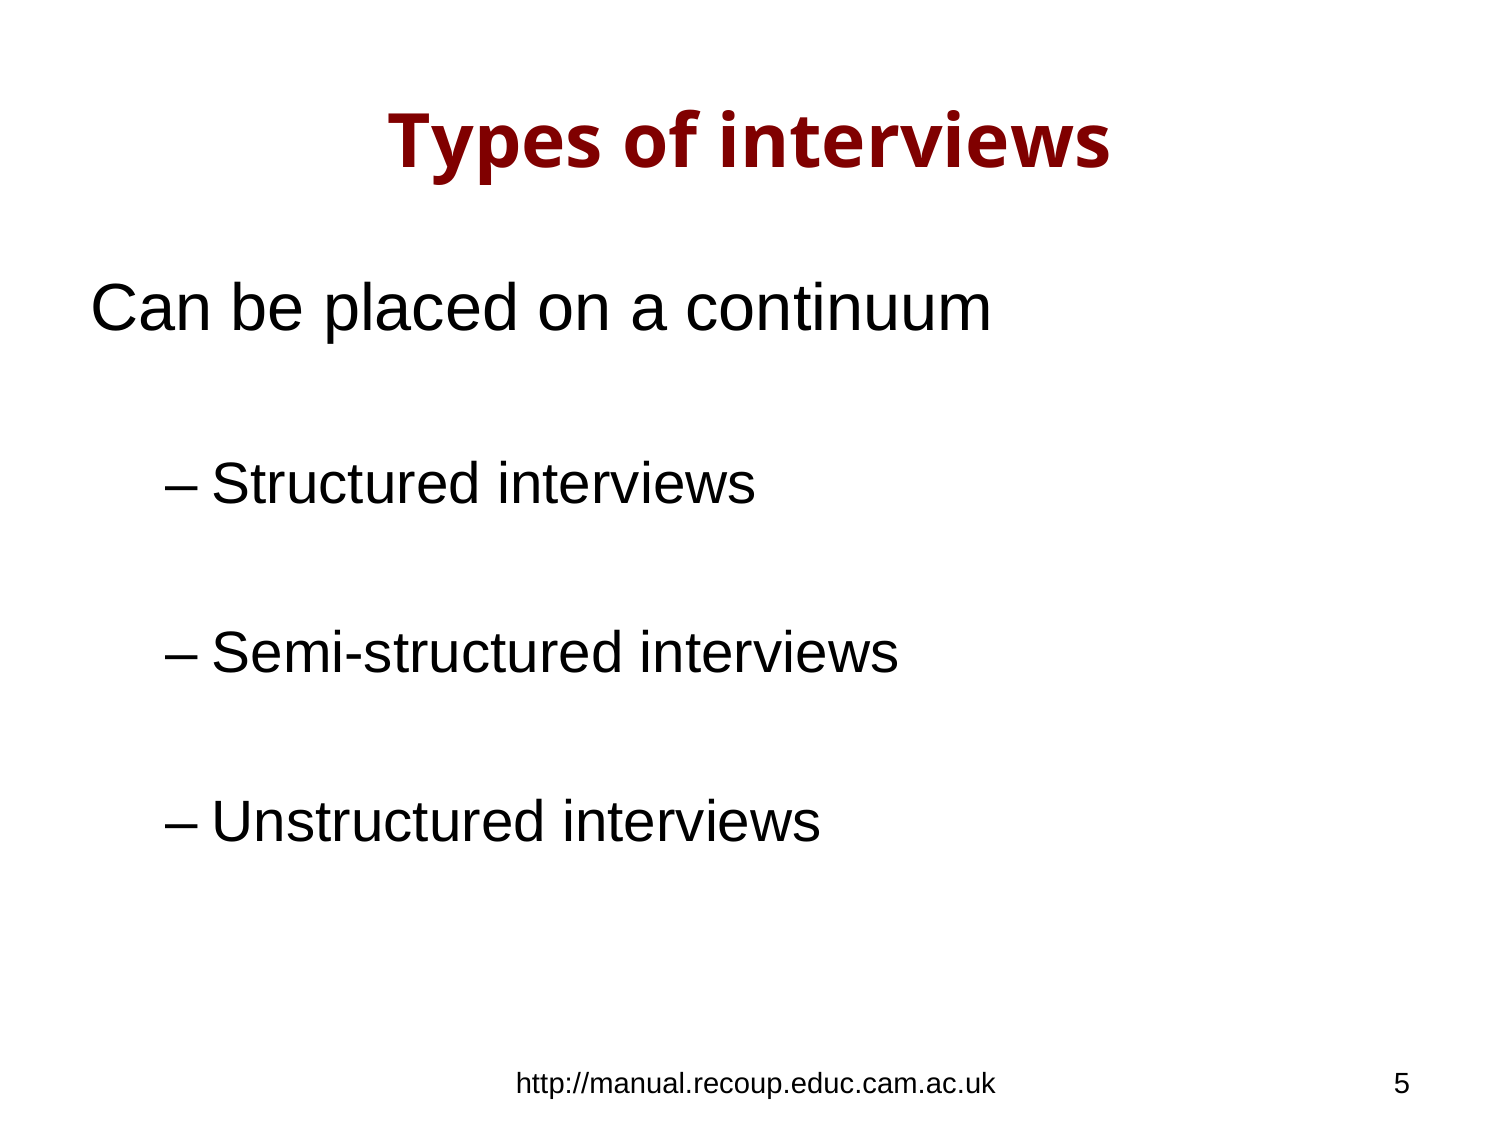

# Types of interviews
Can be placed on a continuum
Structured interviews
Semi-structured interviews
Unstructured interviews
http://manual.recoup.educ.cam.ac.uk
5